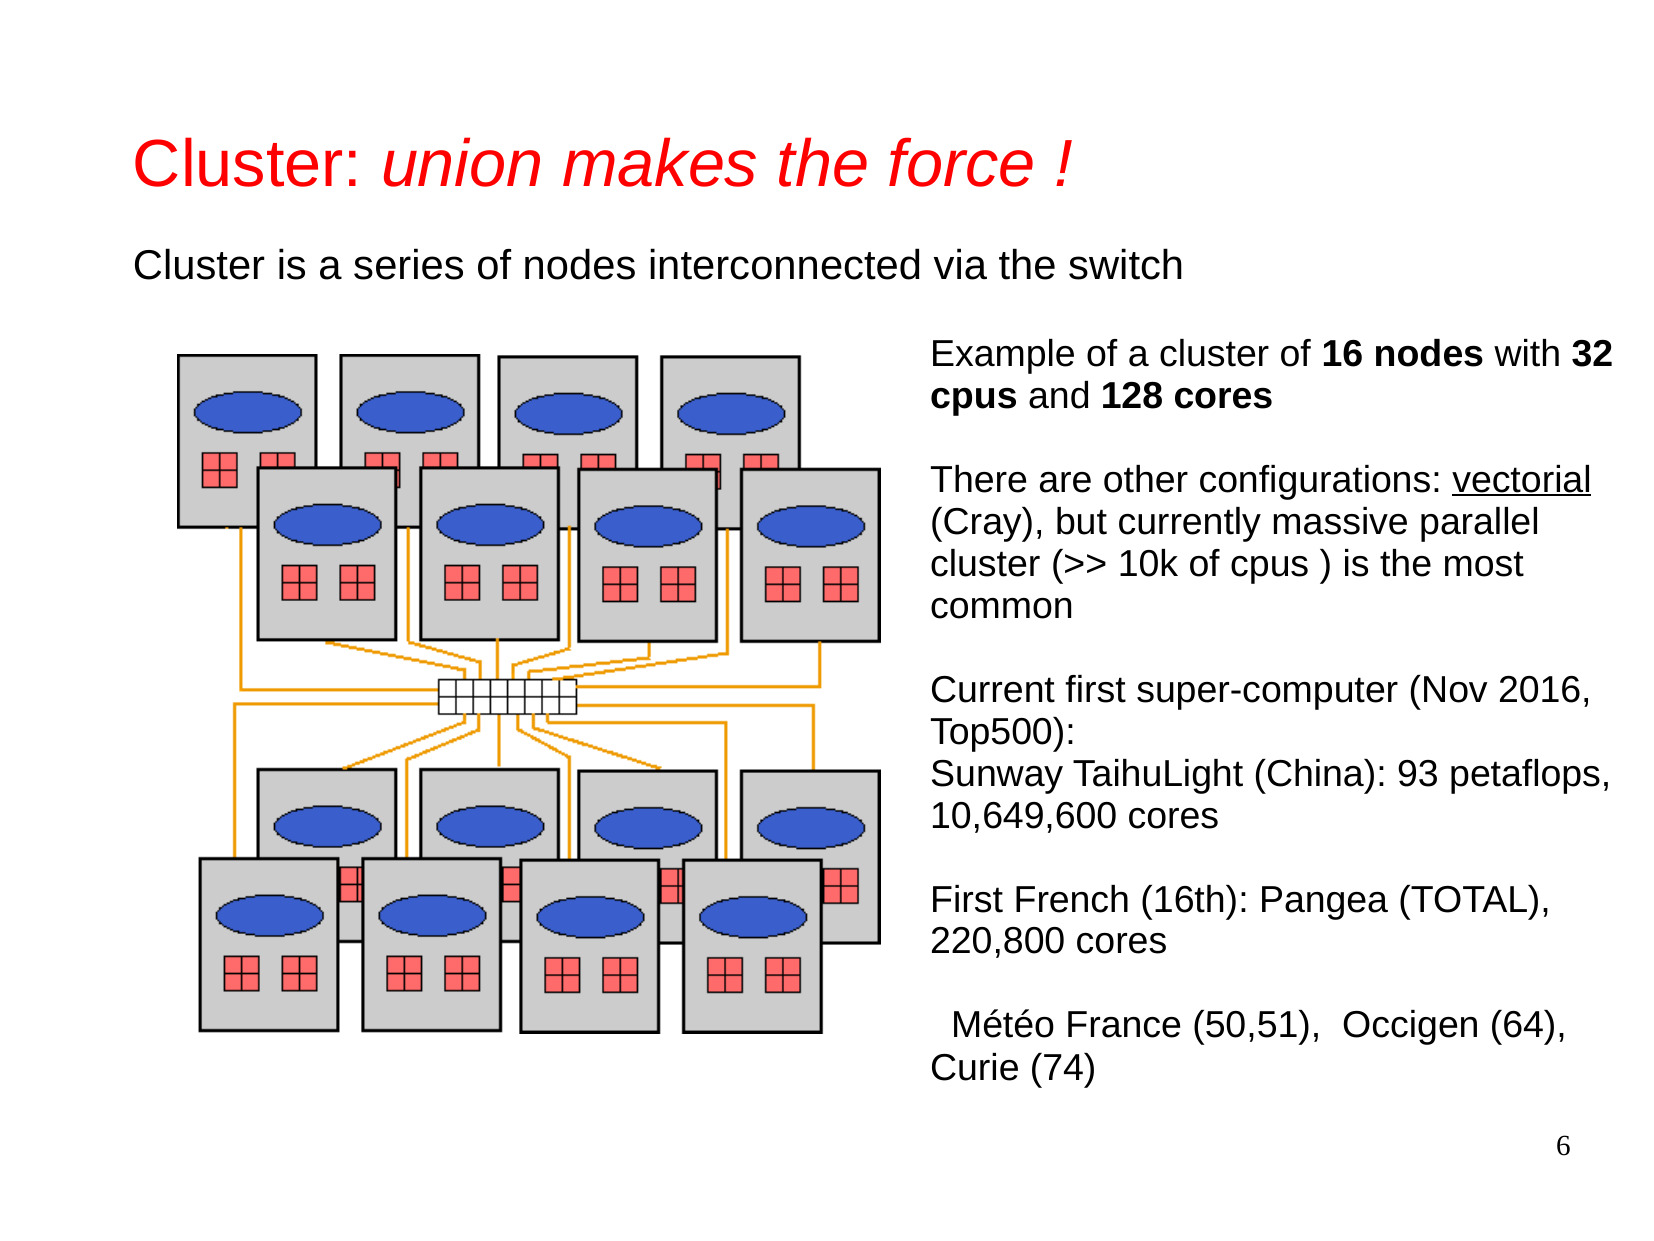

Cluster: union makes the force !
Cluster is a series of nodes interconnected via the switch
Example of a cluster of 16 nodes with 32 cpus and 128 cores
There are other configurations: vectorial (Cray), but currently massive parallel cluster (>> 10k of cpus ) is the most common
Current first super-computer (Nov 2016, Top500):
Sunway TaihuLight (China): 93 petaflops, 10,649,600 cores
First French (16th): Pangea (TOTAL), 220,800 cores
 Météo France (50,51), Occigen (64), Curie (74)
6